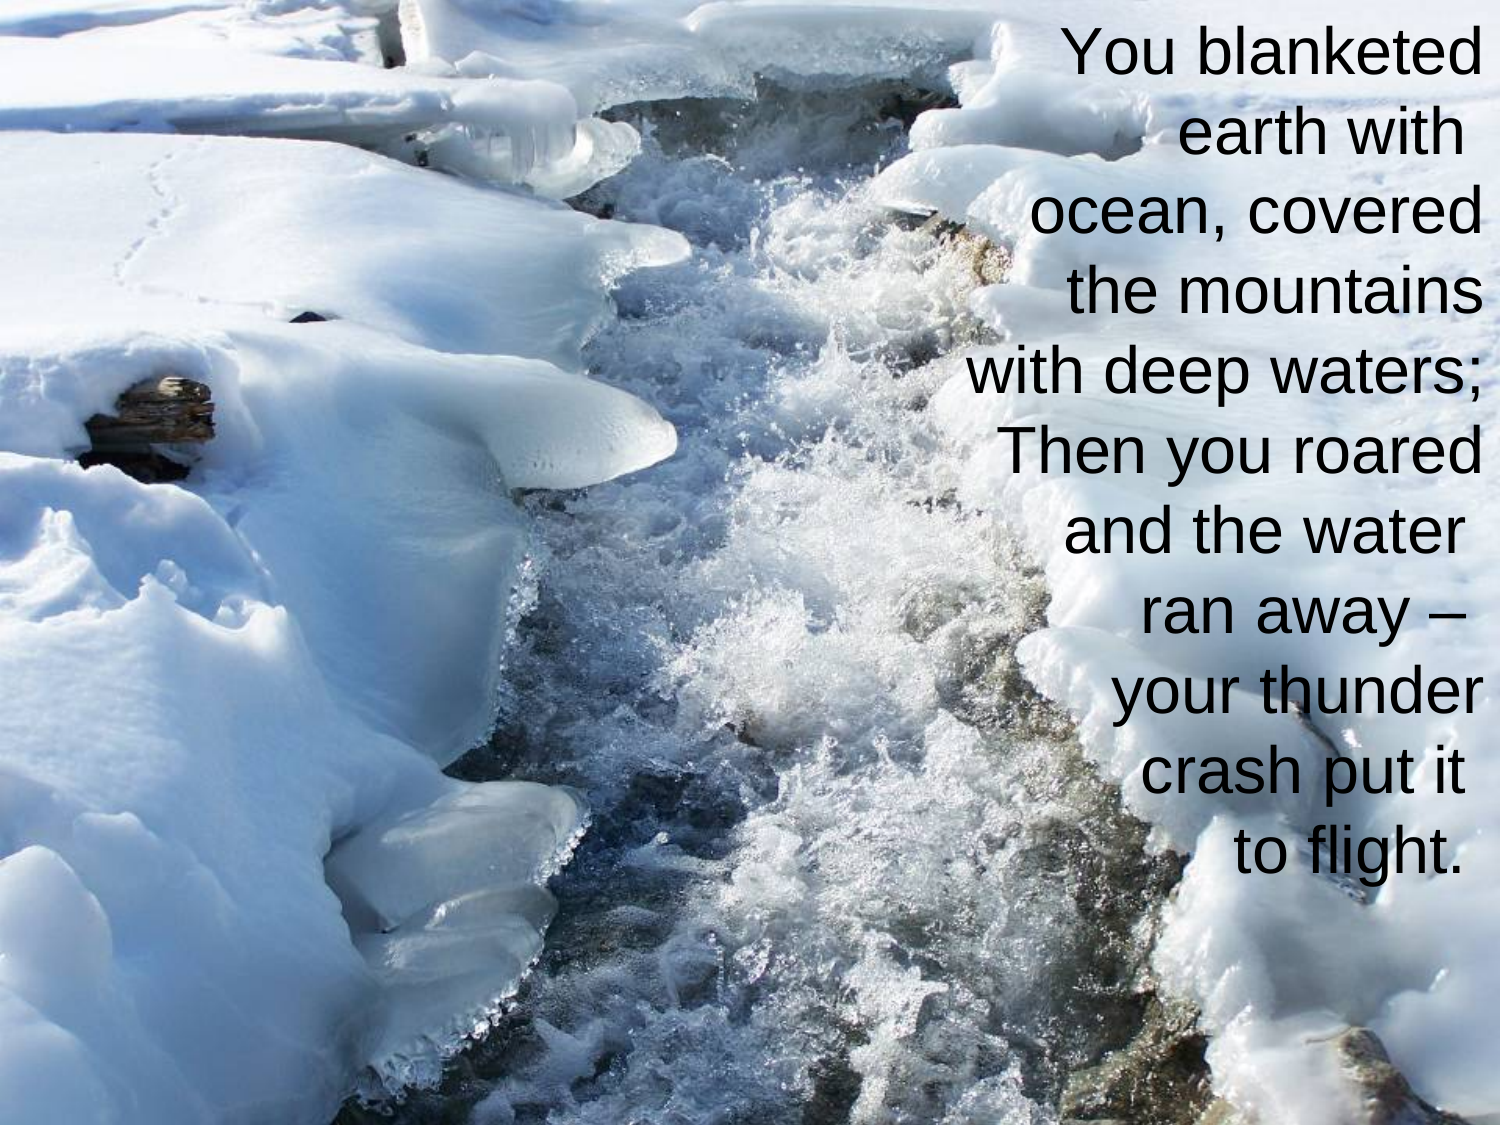

You blanketed earth with
ocean, covered the mountains with deep waters;
Then you roared and the water
ran away –
your thunder crash put it
to flight.